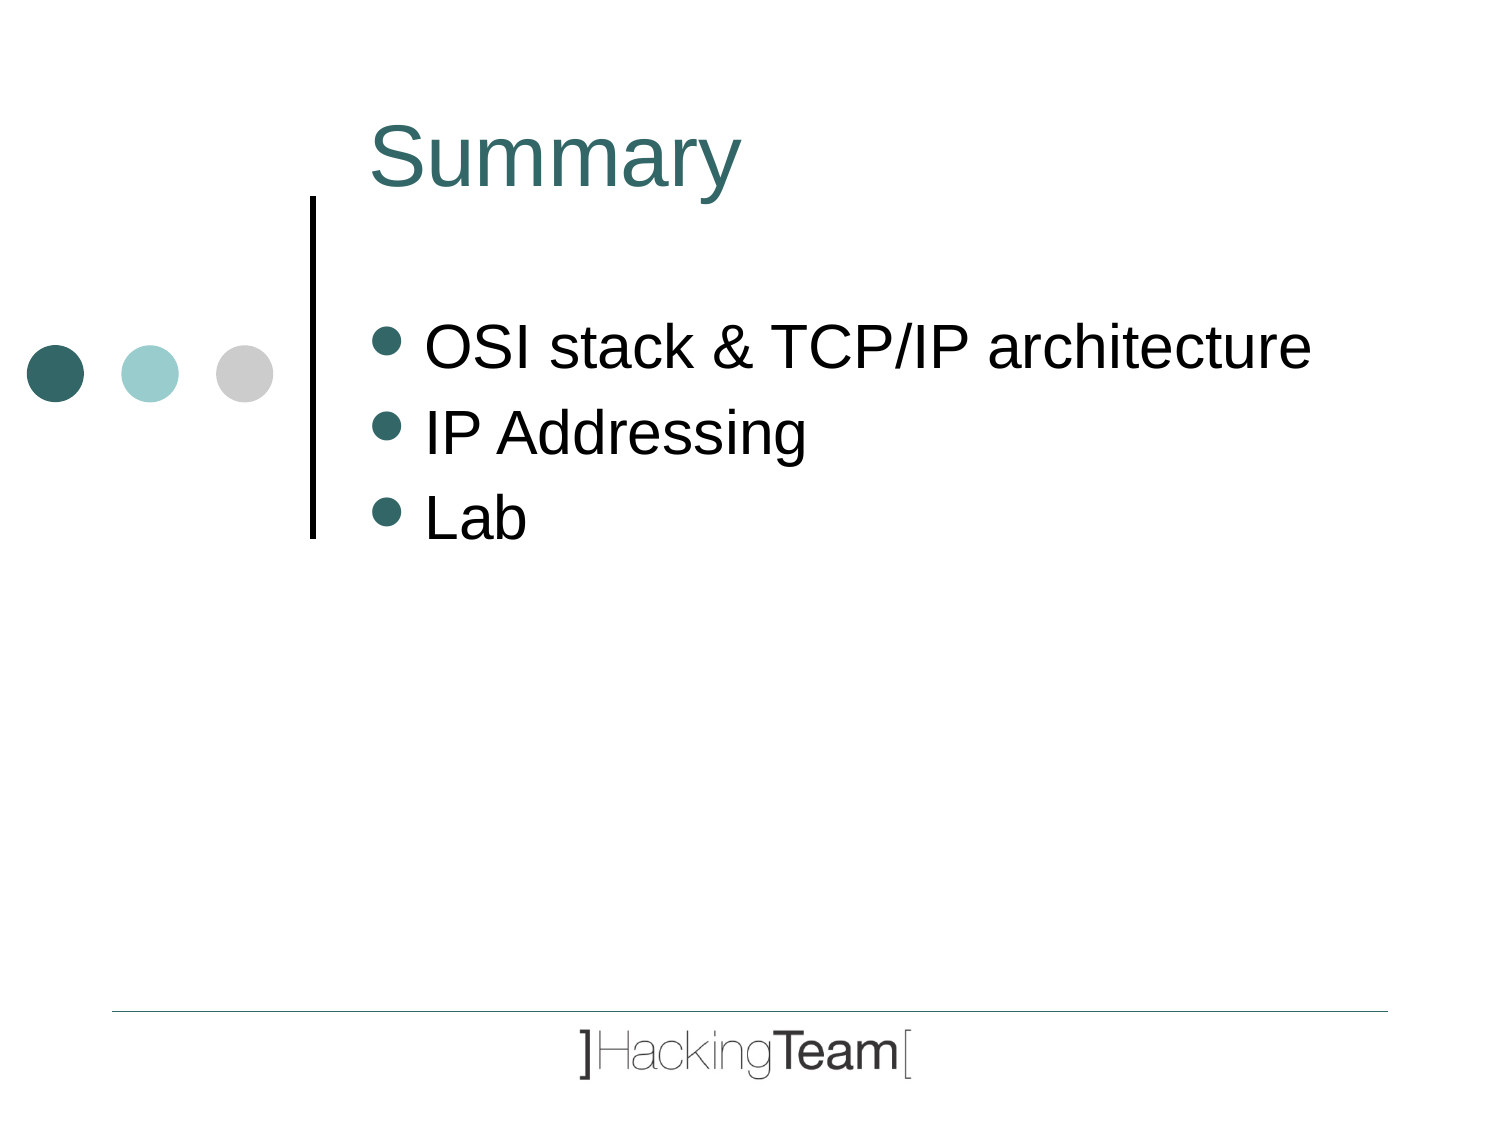

# Summary
OSI stack & TCP/IP architecture
IP Addressing
Lab